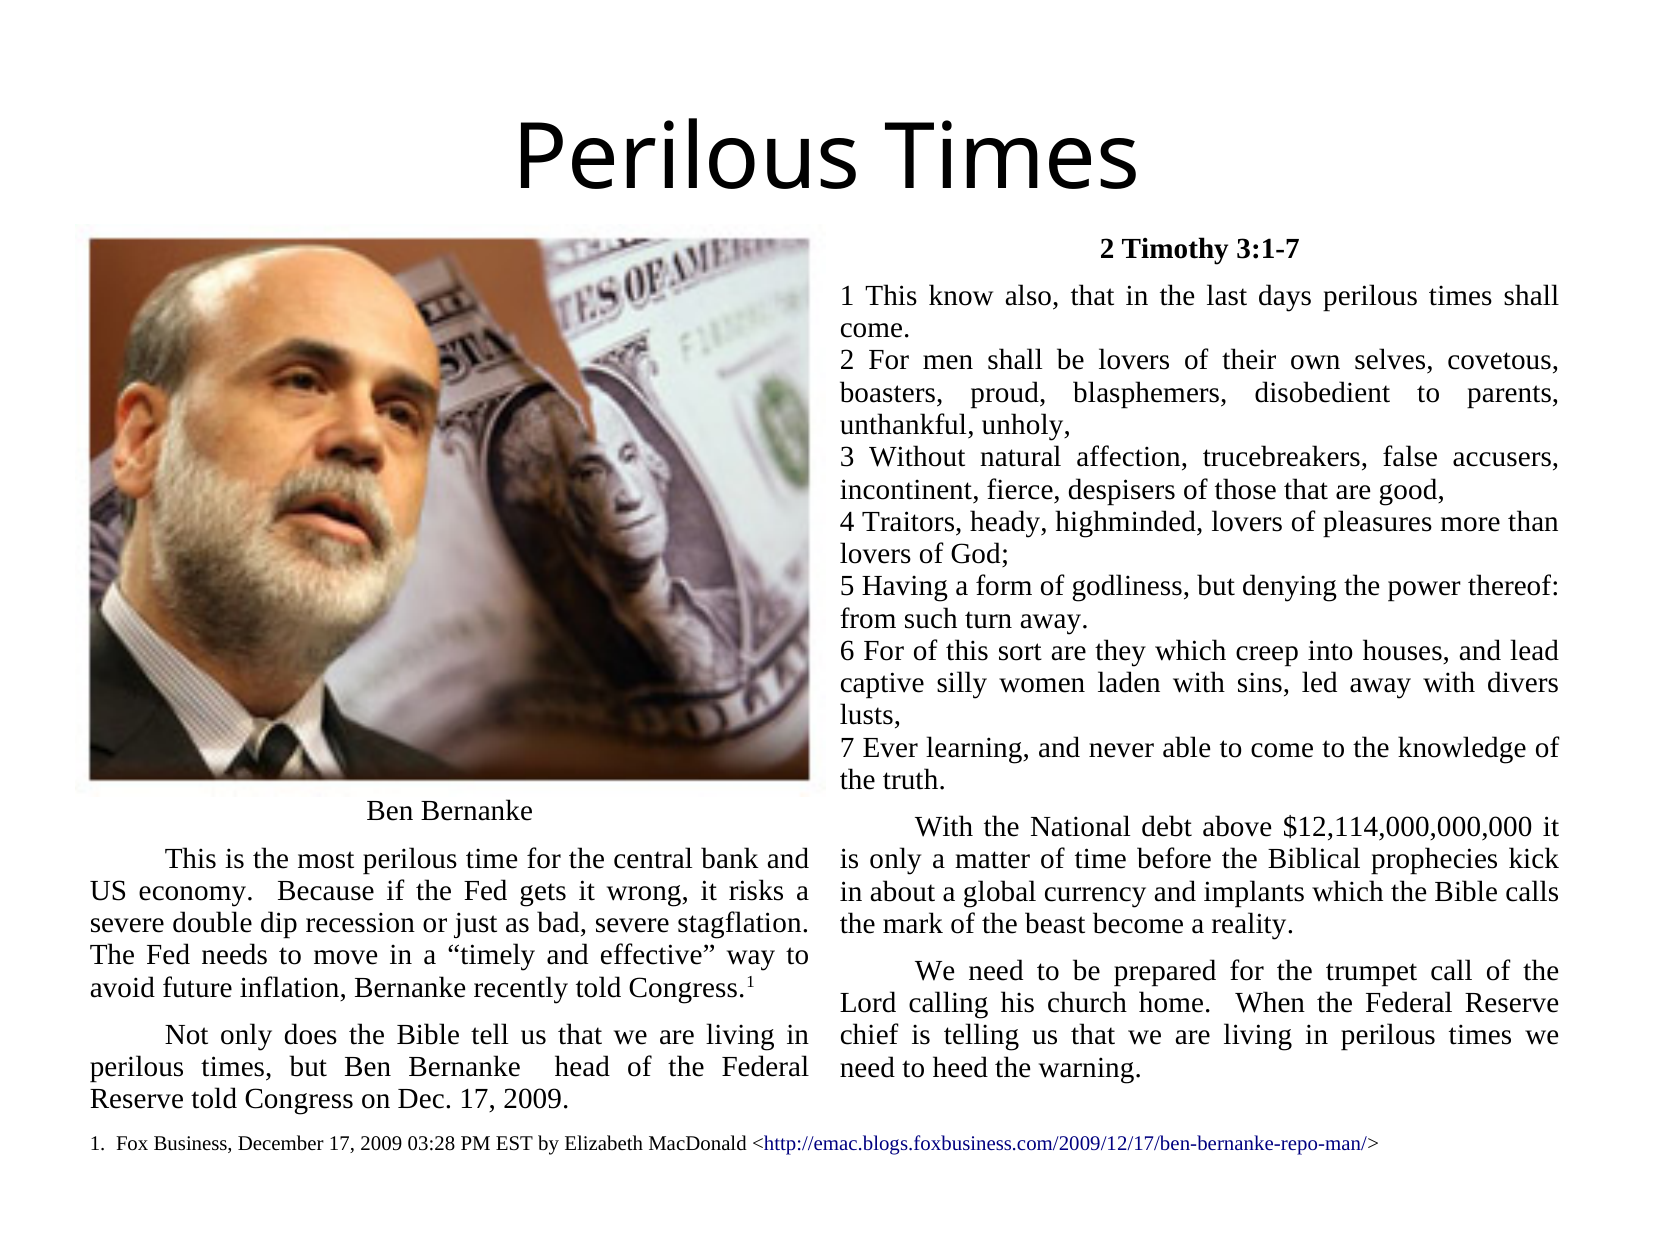

# Perilous Times
2 Timothy 3:1-7
1 This know also, that in the last days perilous times shall come.
2 For men shall be lovers of their own selves, covetous, boasters, proud, blasphemers, disobedient to parents, unthankful, unholy,
3 Without natural affection, trucebreakers, false accusers, incontinent, fierce, despisers of those that are good,
4 Traitors, heady, highminded, lovers of pleasures more than lovers of God;
5 Having a form of godliness, but denying the power thereof: from such turn away.
6 For of this sort are they which creep into houses, and lead captive silly women laden with sins, led away with divers lusts,
7 Ever learning, and never able to come to the knowledge of the truth.
With the National debt above $12,114,000,000,000 it is only a matter of time before the Biblical prophecies kick in about a global currency and implants which the Bible calls the mark of the beast become a reality.
We need to be prepared for the trumpet call of the Lord calling his church home. When the Federal Reserve chief is telling us that we are living in perilous times we need to heed the warning.
Ben Bernanke
This is the most perilous time for the central bank and US economy. Because if the Fed gets it wrong, it risks a severe double dip recession or just as bad, severe stagflation. The Fed needs to move in a “timely and effective” way to avoid future inflation, Bernanke recently told Congress.1
Not only does the Bible tell us that we are living in perilous times, but Ben Bernanke head of the Federal Reserve told Congress on Dec. 17, 2009.
1. Fox Business, December 17, 2009 03:28 PM EST by Elizabeth MacDonald <http://emac.blogs.foxbusiness.com/2009/12/17/ben-bernanke-repo-man/>